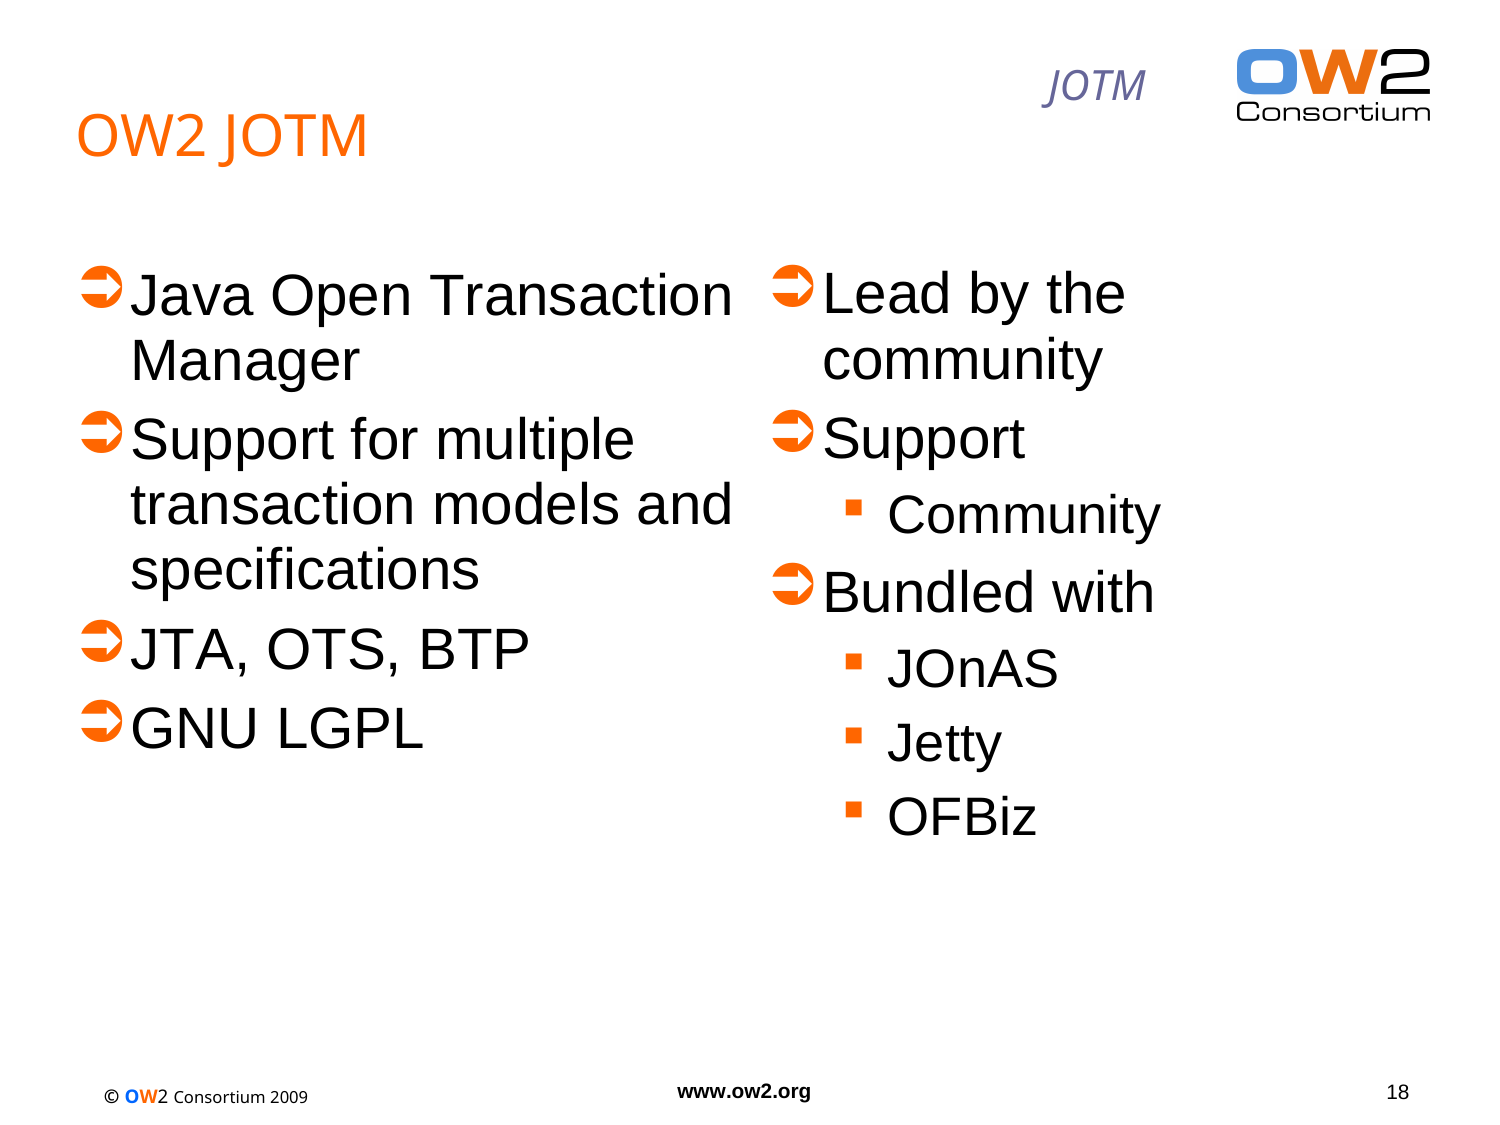

# OW2 JOTM
JOTM
Lead by the community
Support
Community
Bundled with
JOnAS
Jetty
OFBiz
Java Open Transaction Manager
Support for multiple transaction models and specifications
JTA, OTS, BTP
GNU LGPL
18